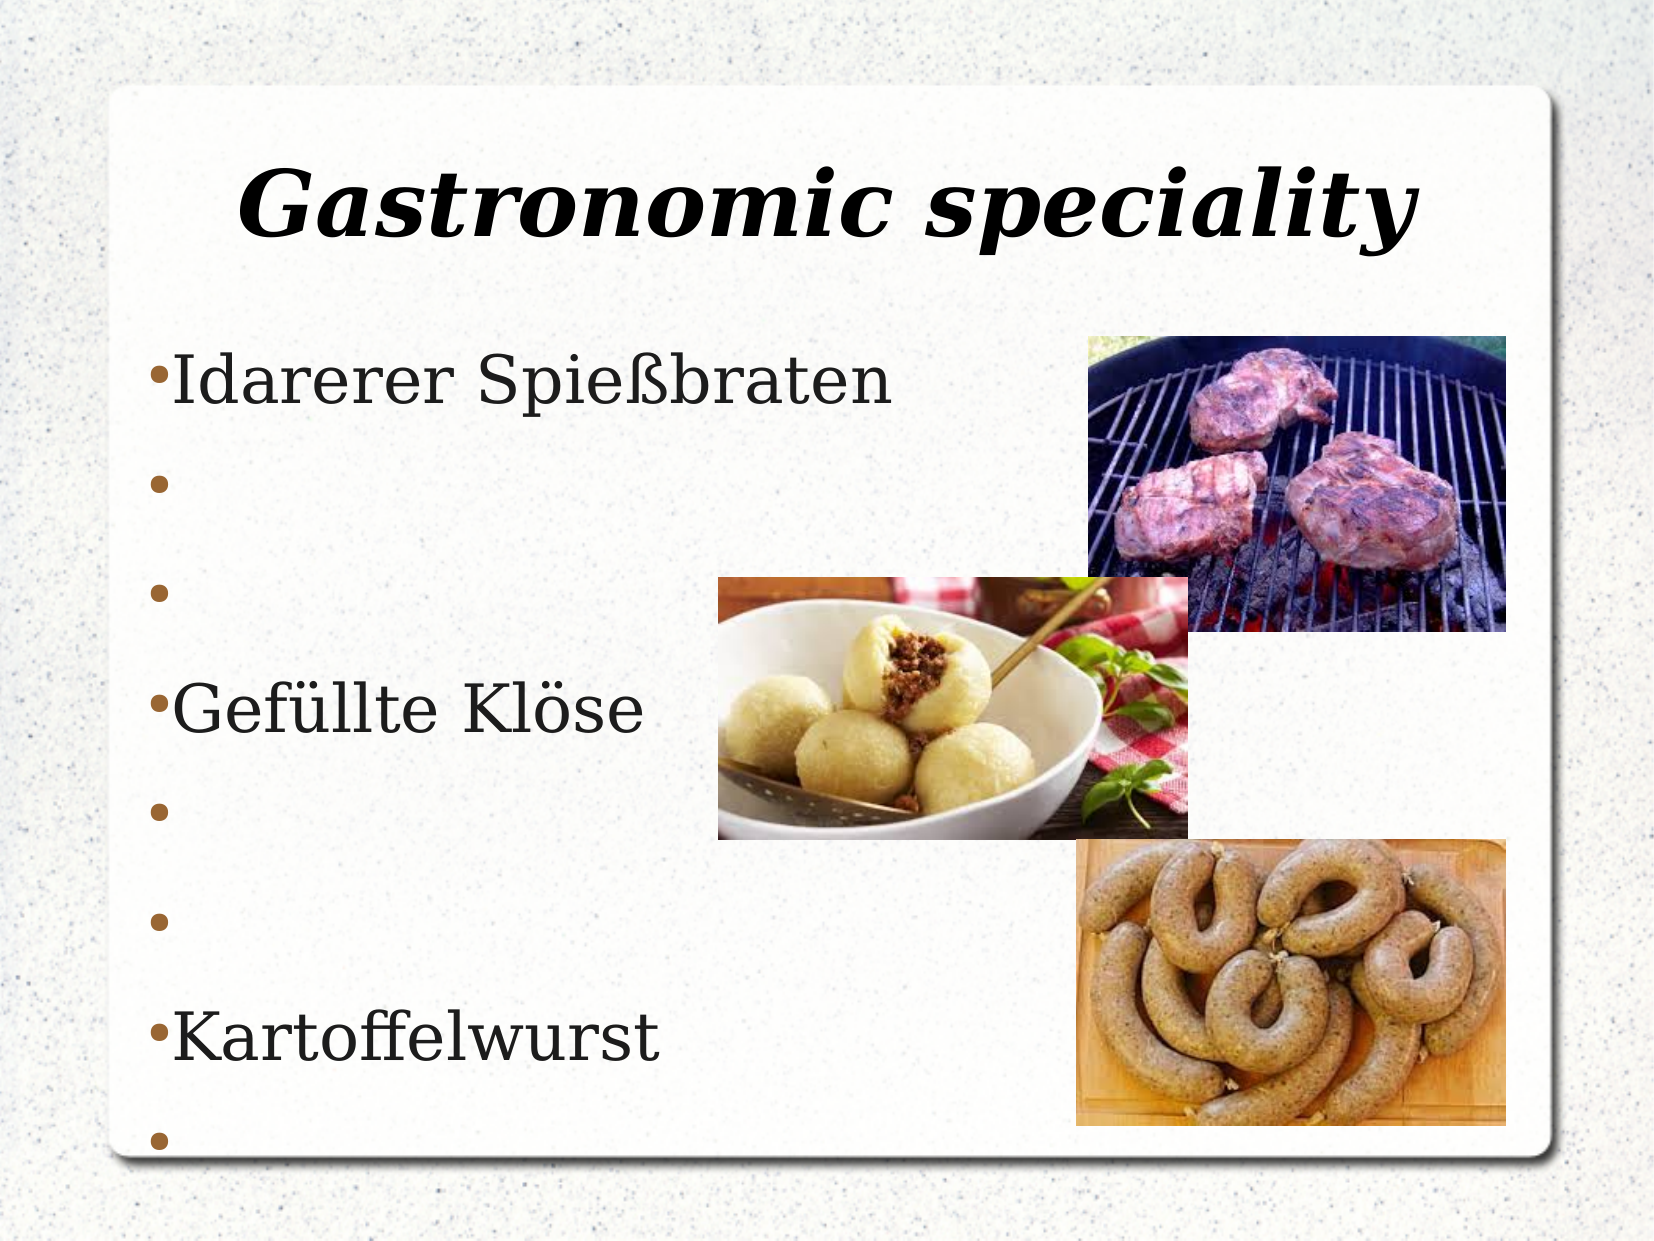

# Gastronomic speciality
Idarerer Spießbraten
Gefüllte Klöse
Kartoffelwurst